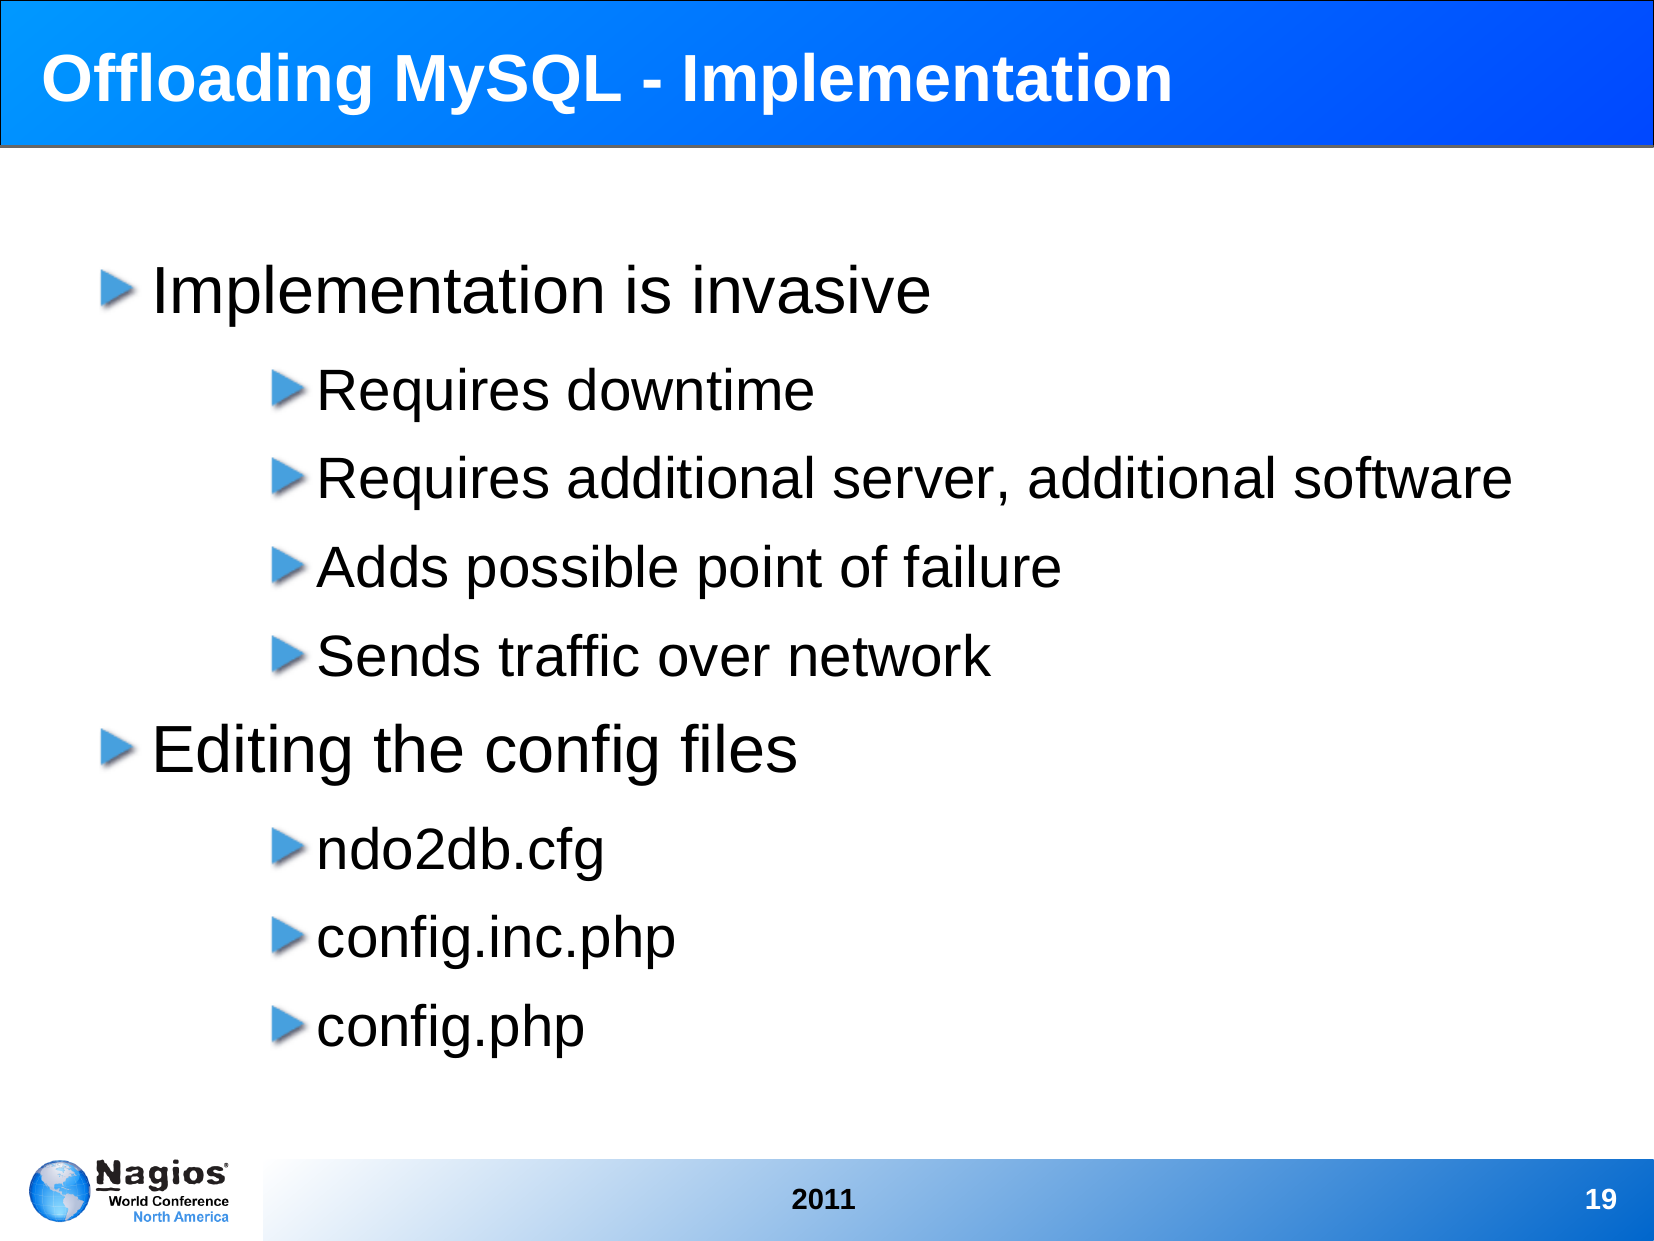

# Offloading MySQL - Implementation
Implementation is invasive
Requires downtime
Requires additional server, additional software
Adds possible point of failure
Sends traffic over network
Editing the config files
ndo2db.cfg
config.inc.php
config.php
2011
19